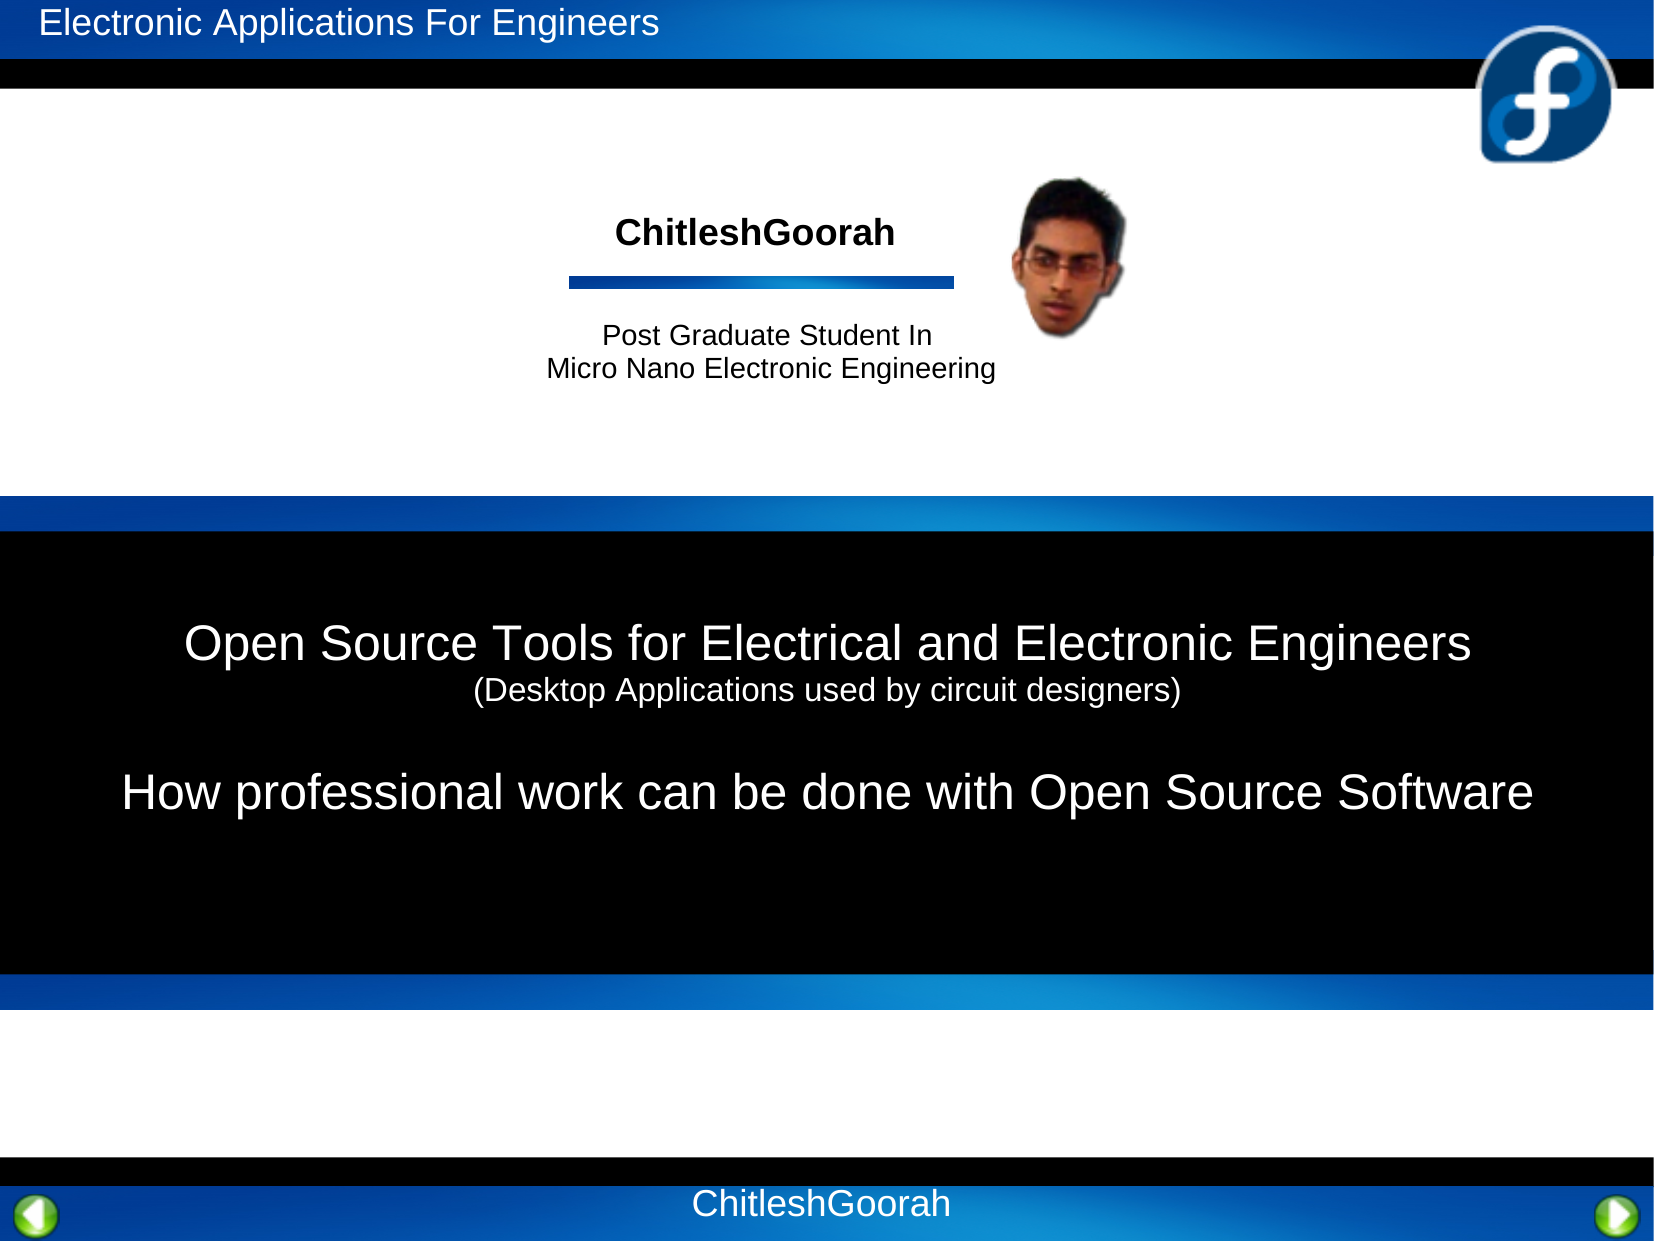

ChitleshGoorah
Post Graduate Student In
Micro Nano Electronic Engineering
Open Source Tools for Electrical and Electronic Engineers
(Desktop Applications used by circuit designers)
How professional work can be done with Open Source Software